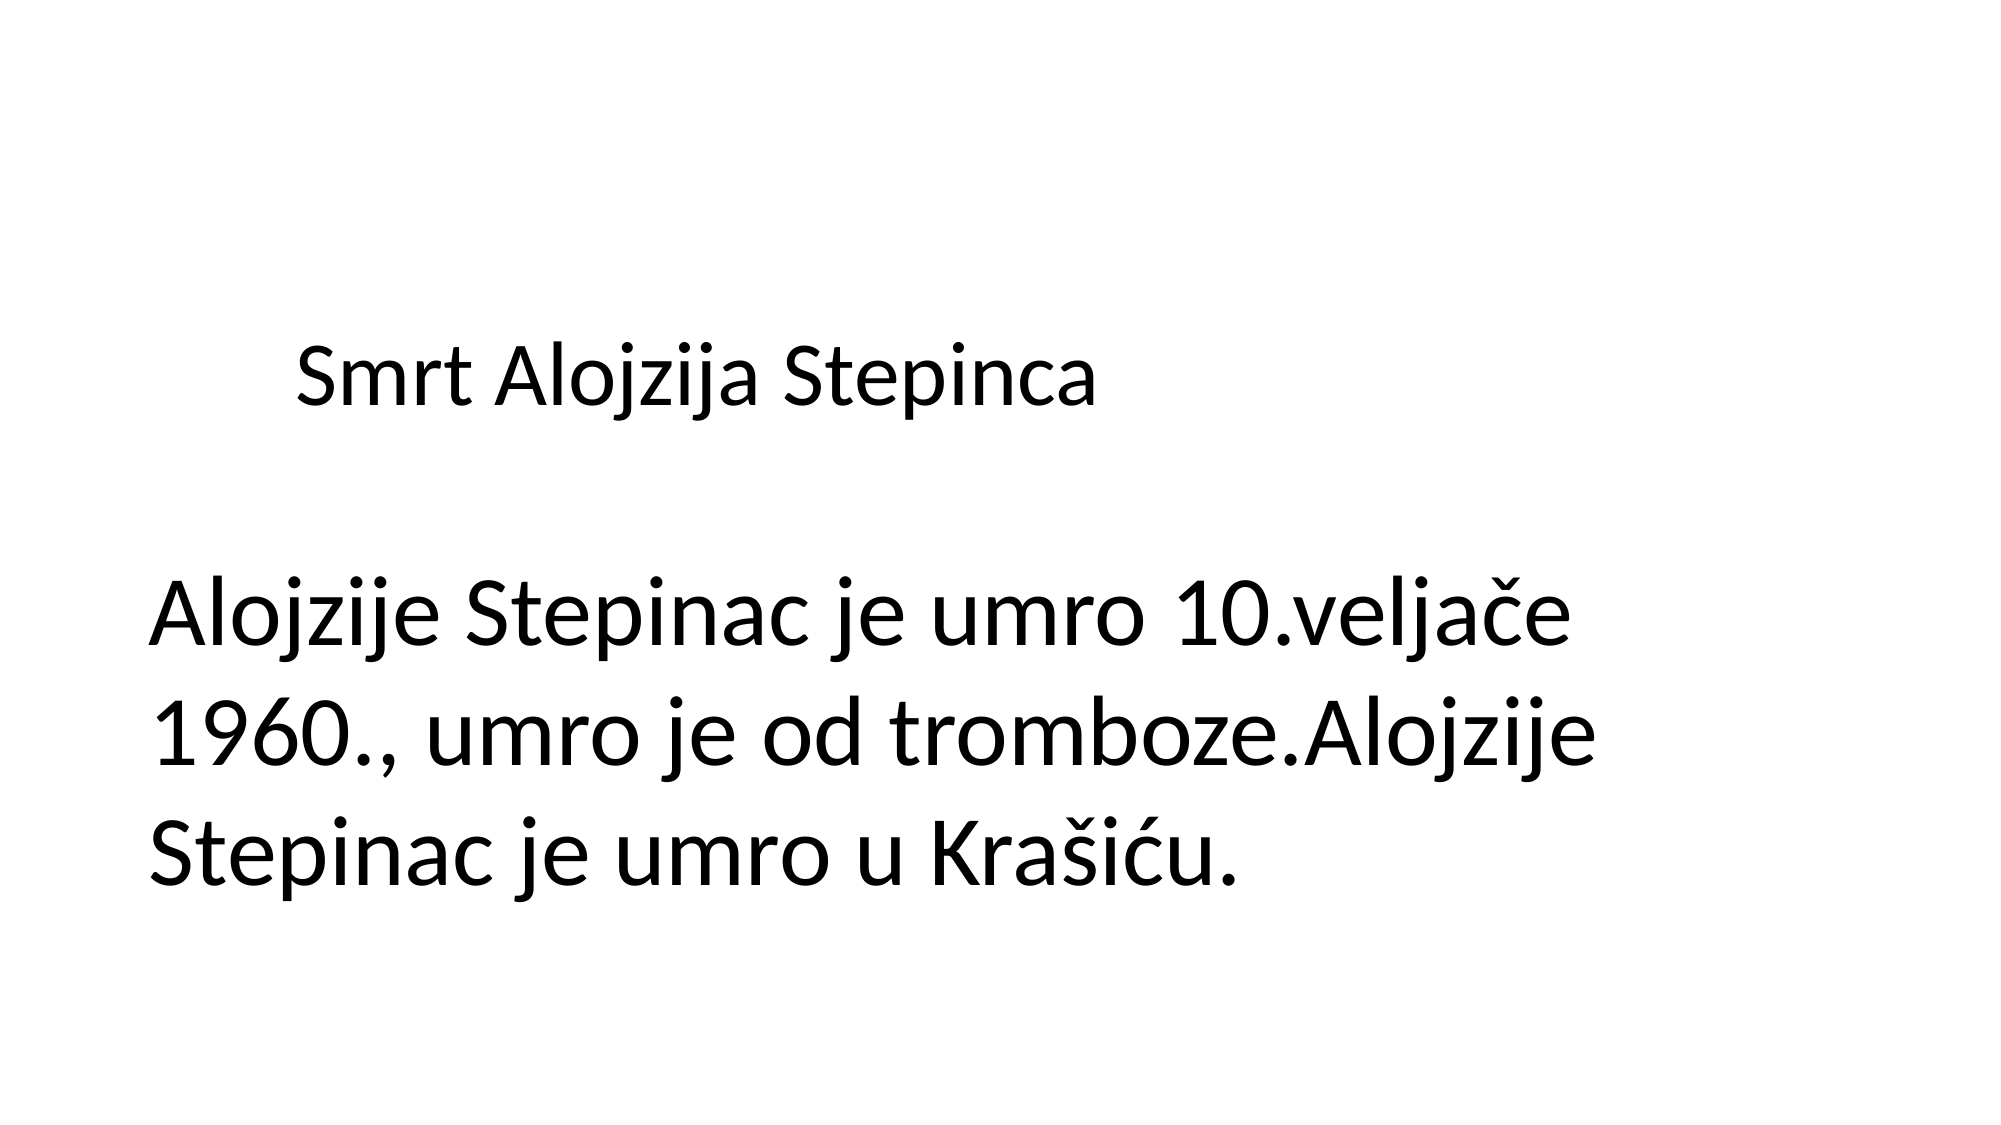

Smrt Alojzija Stepinca
Alojzije Stepinac je umro 10.veljače 1960., umro je od tromboze.Alojzije Stepinac je umro u Krašiću.